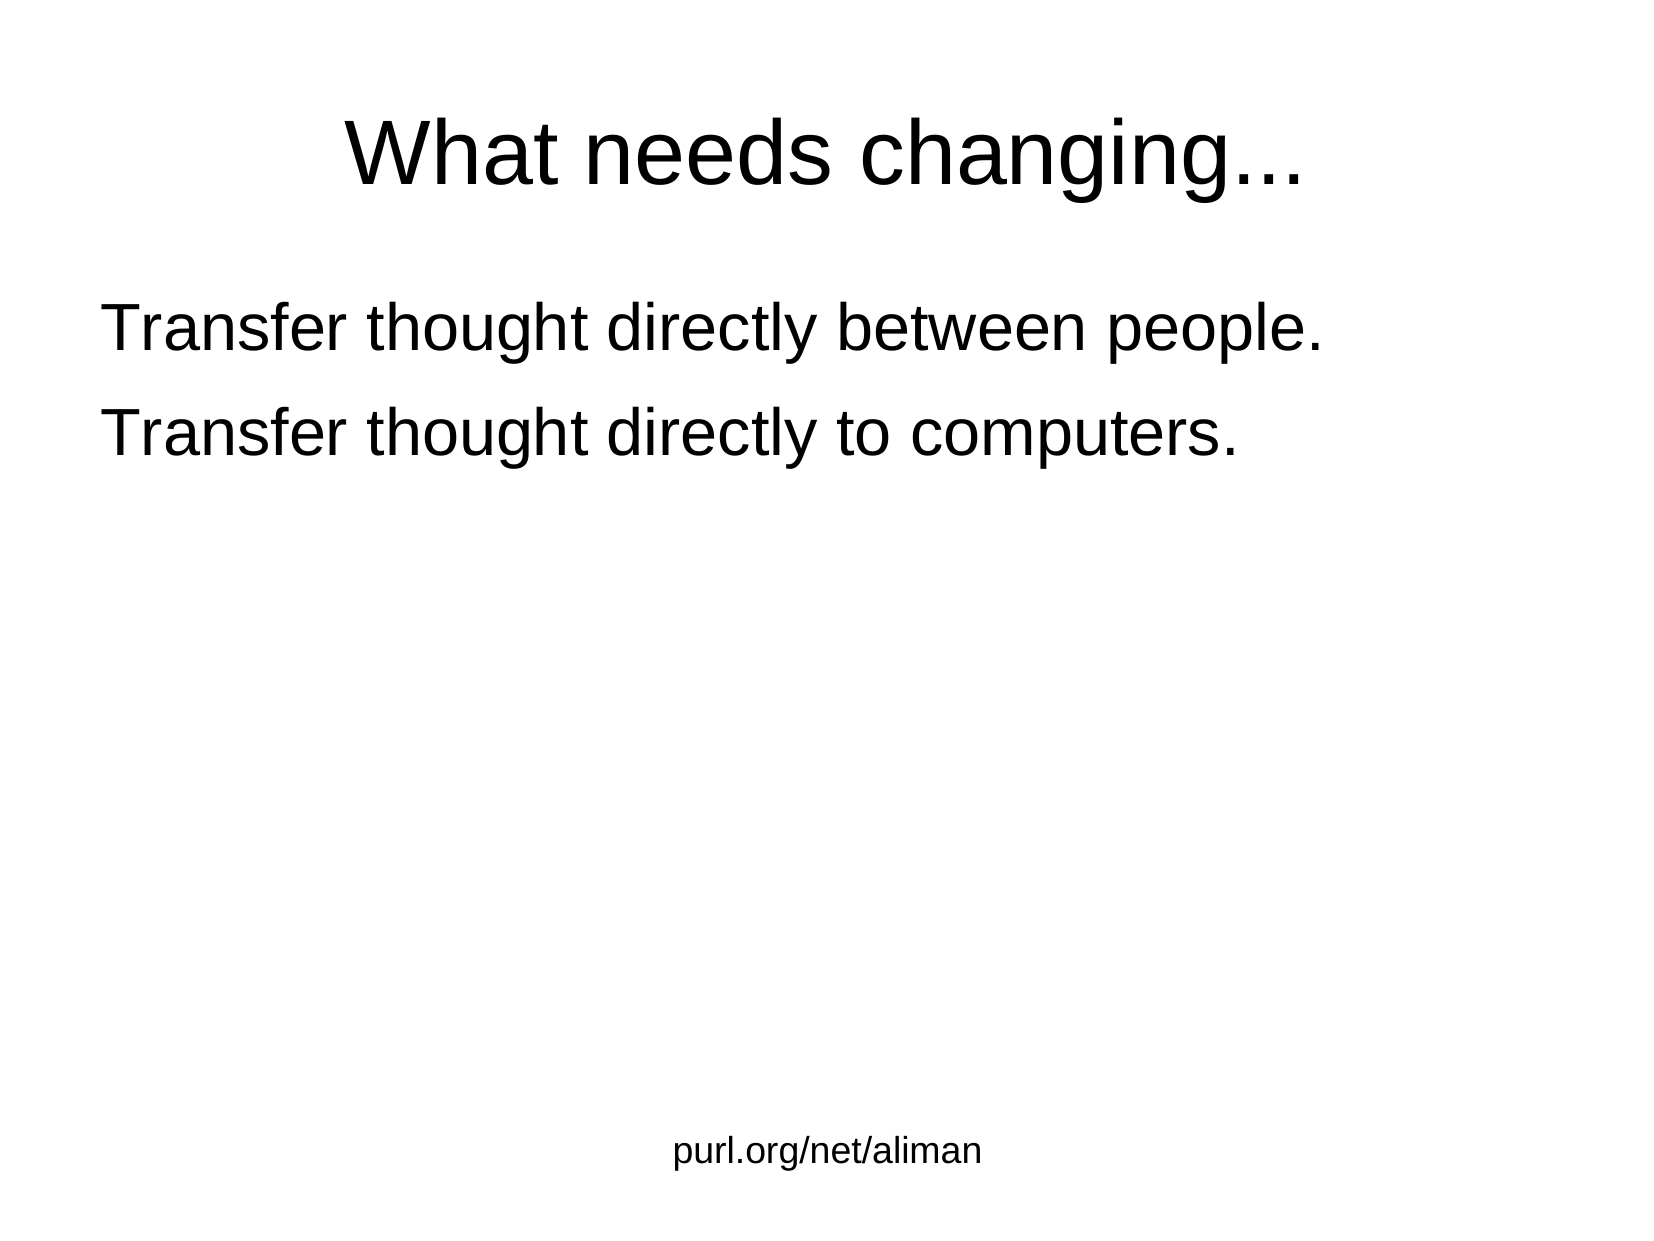

# What needs changing...
Transfer thought directly between people.
Transfer thought directly to computers.